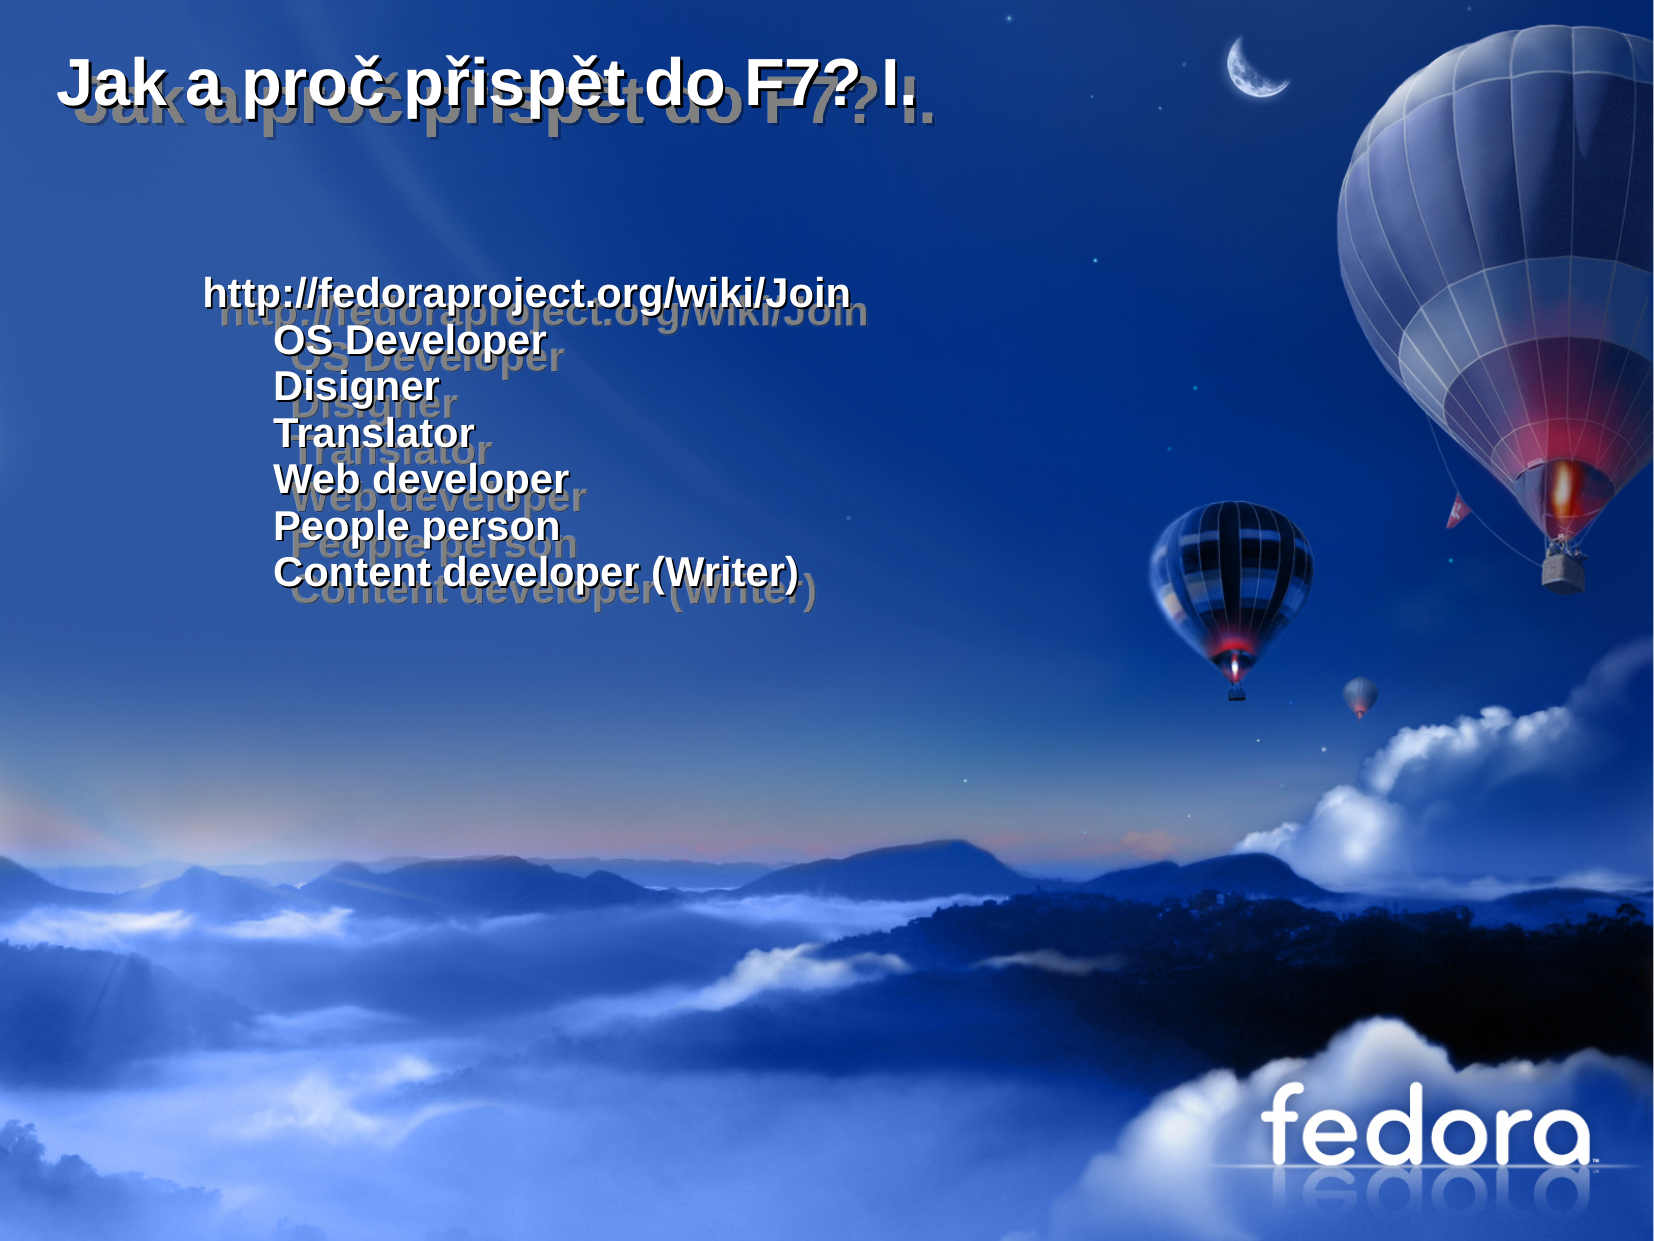

Jak a proč přispět do F7? I.
http://fedoraproject.org/wiki/Join
OS Developer
Disigner
Translator
Web developer
People person
Content developer (Writer)